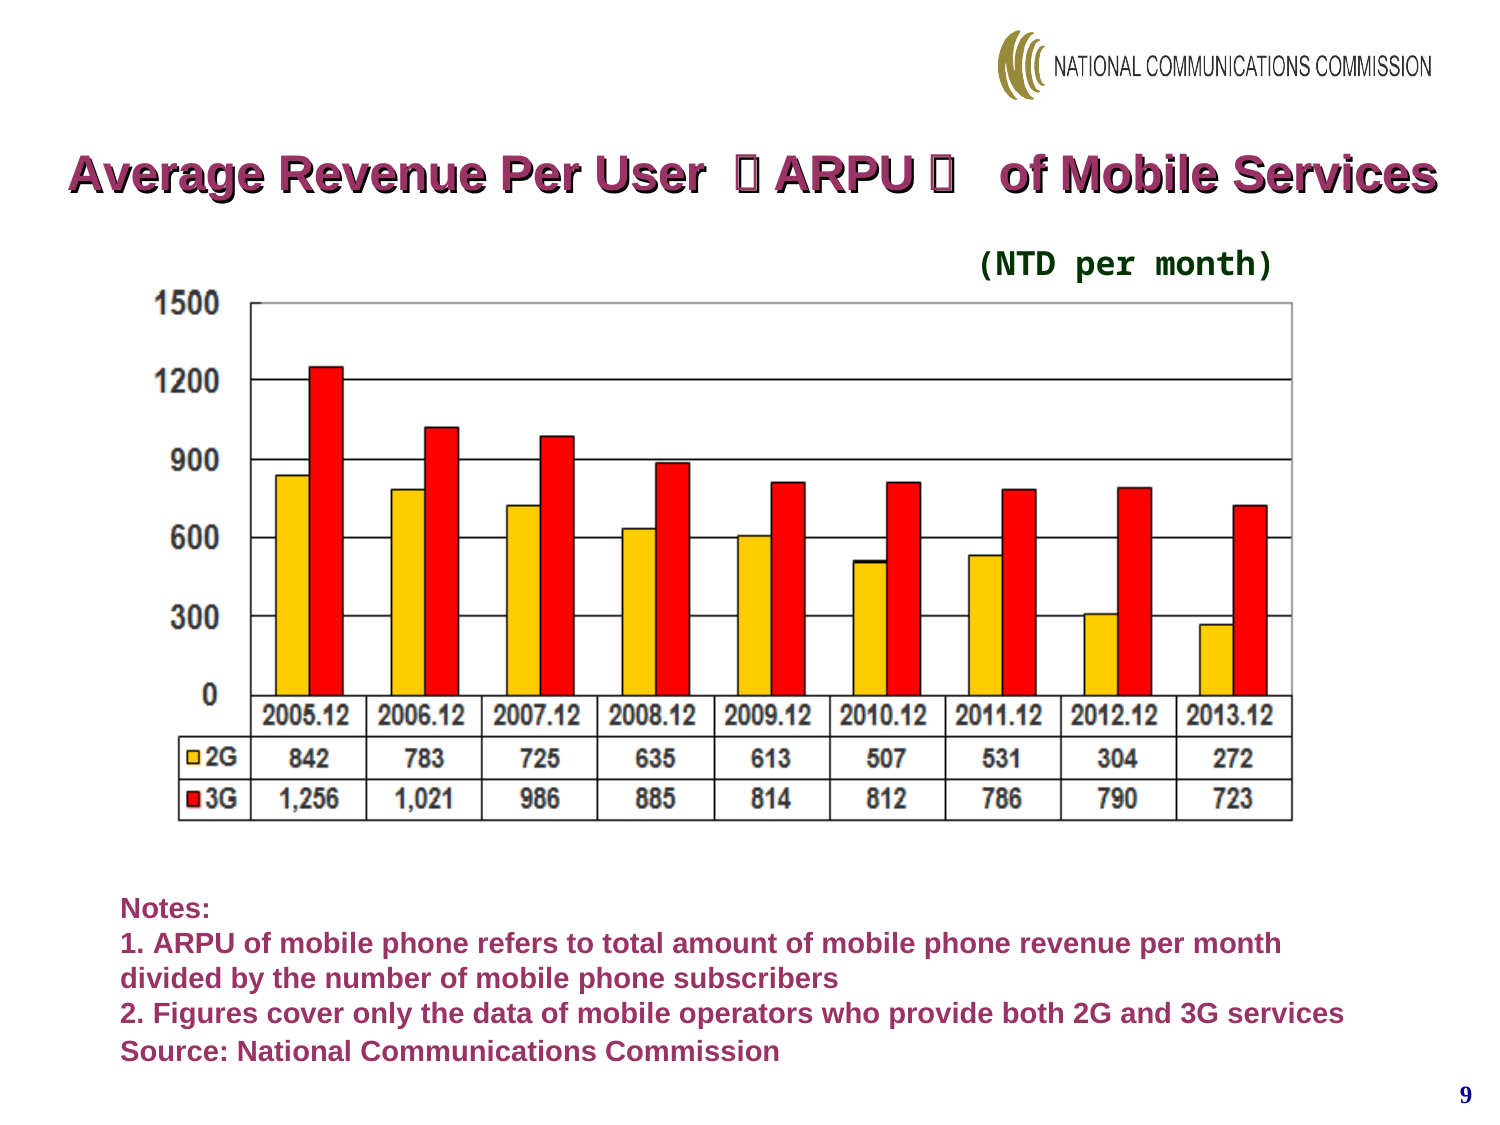

# Average Revenue Per User （ARPU） of Mobile Services
(NTD per month)
Notes:
1. ARPU of mobile phone refers to total amount of mobile phone revenue per month divided by the number of mobile phone subscribers
2. Figures cover only the data of mobile operators who provide both 2G and 3G services
Source: National Communications Commission